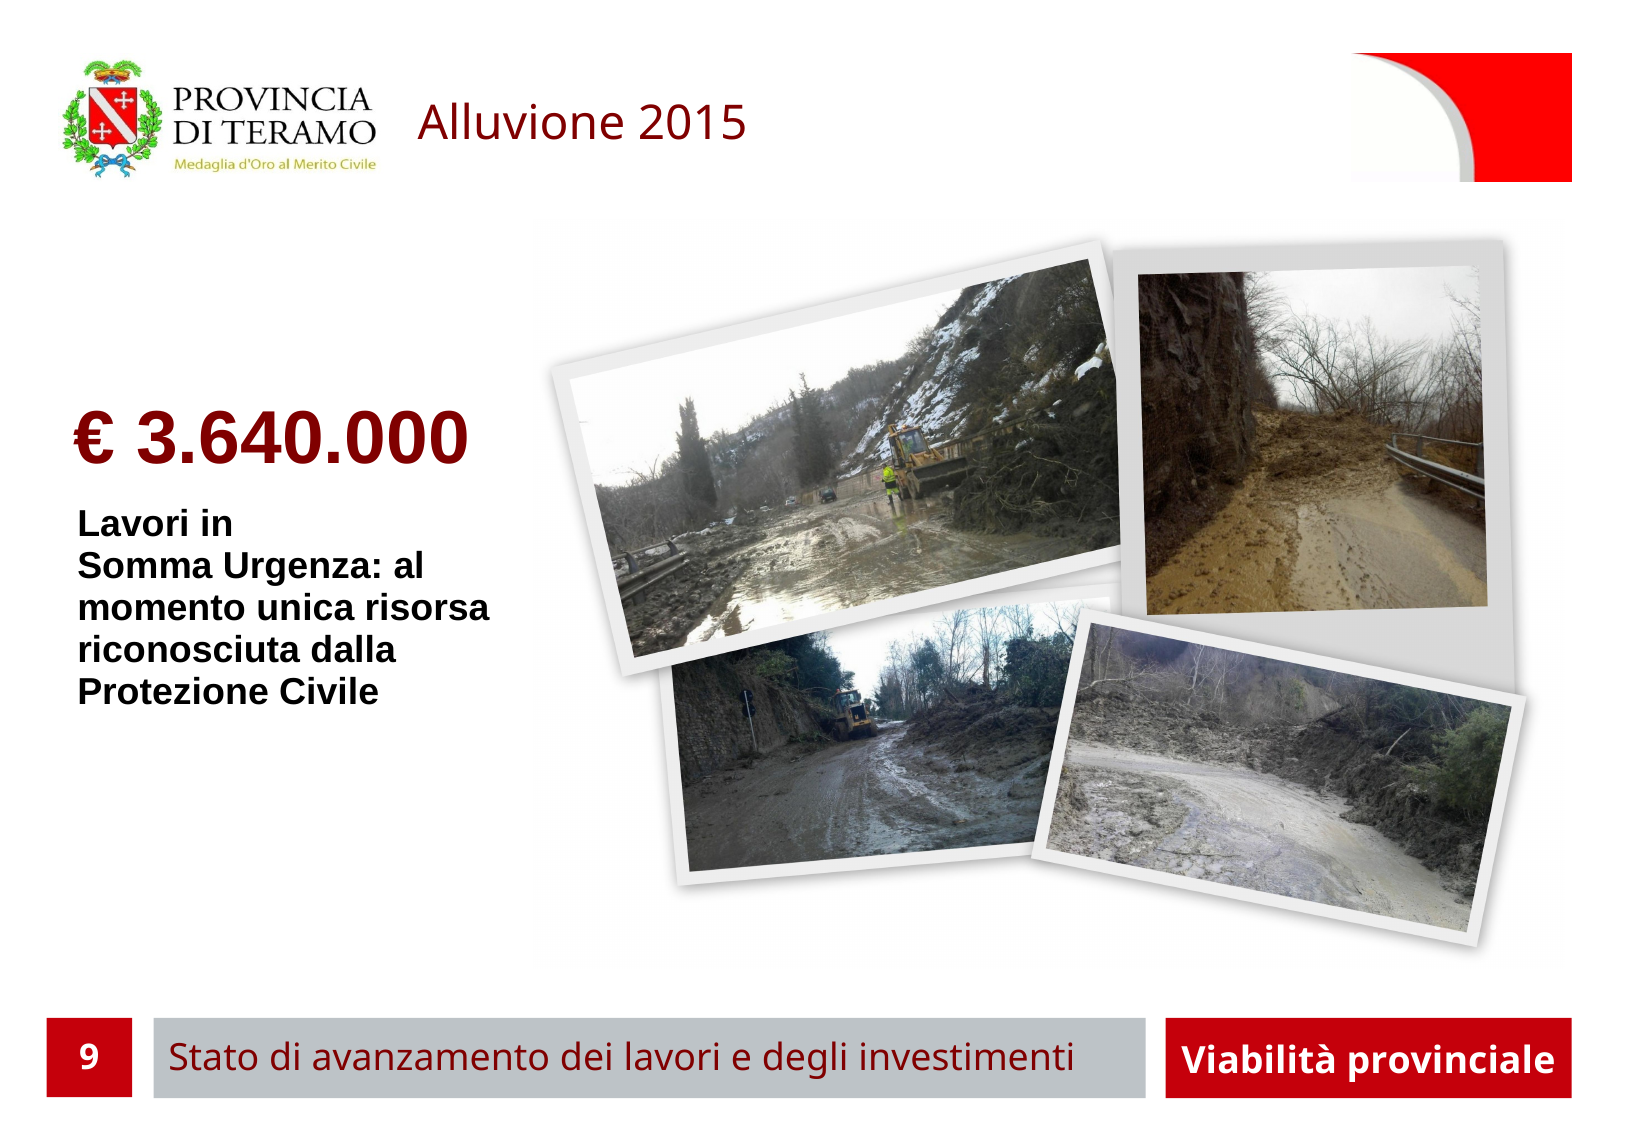

# Alluvione 2015
€ 3.640.000
Lavori in
Somma Urgenza: al momento unica risorsa riconosciuta dalla Protezione Civile
9